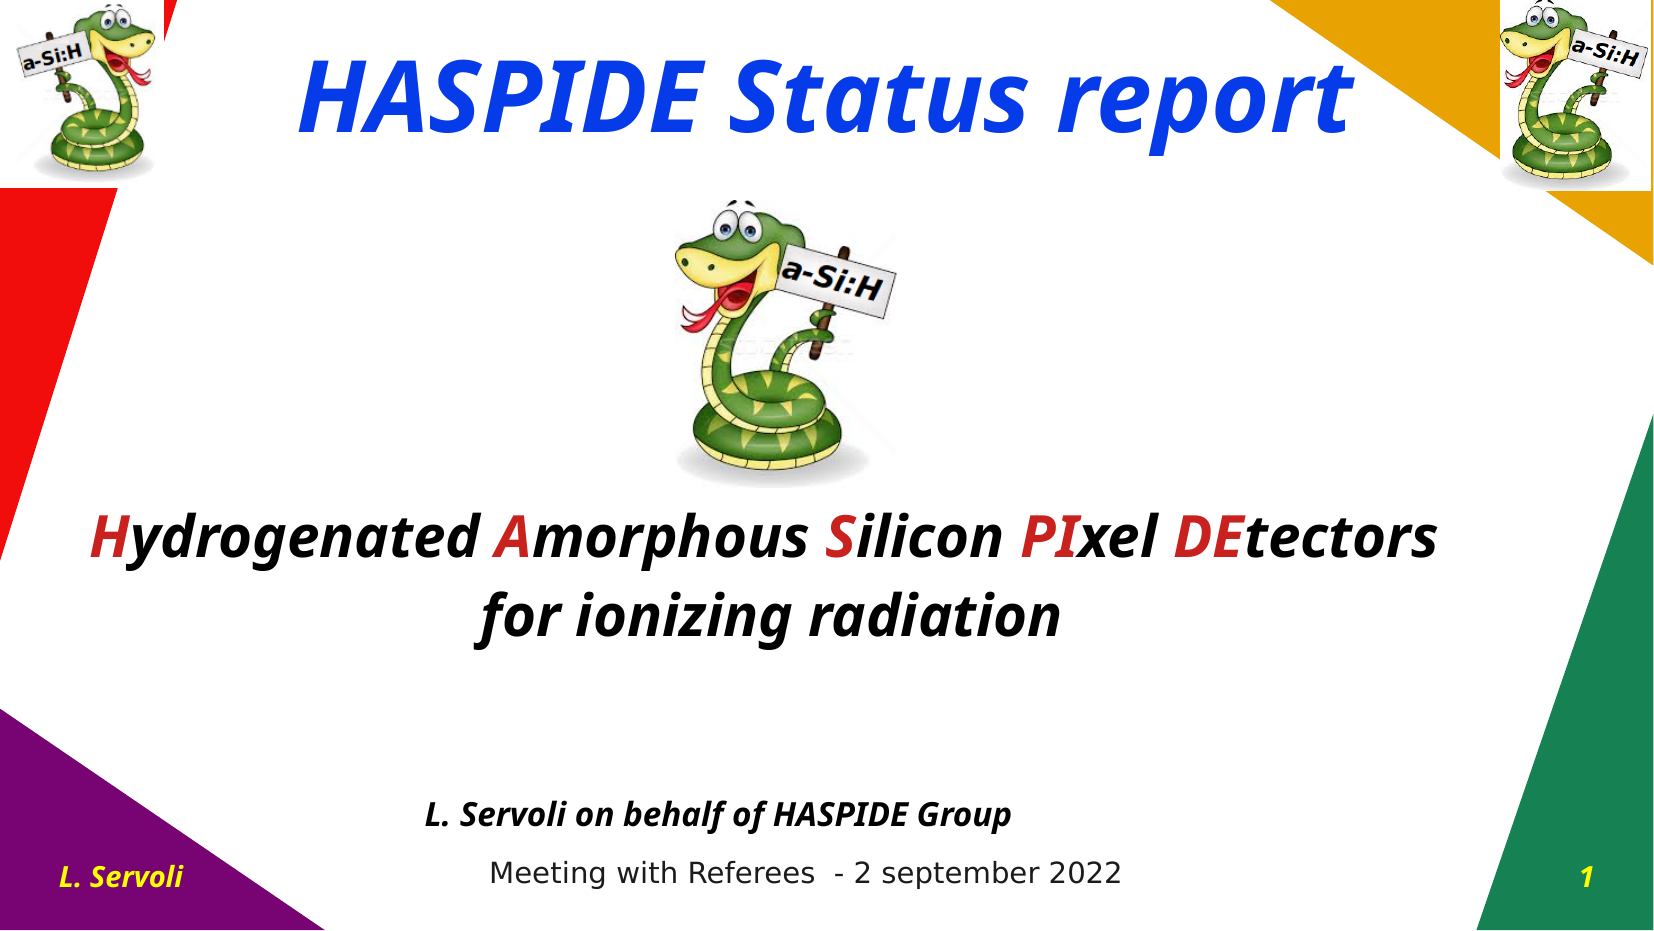

# HASPIDE Status report
Hydrogenated Amorphous Silicon PIxel DEtectors
for ionizing radiation
L. Servoli on behalf of HASPIDE Group
Meeting with Referees - 2 september 2022
1